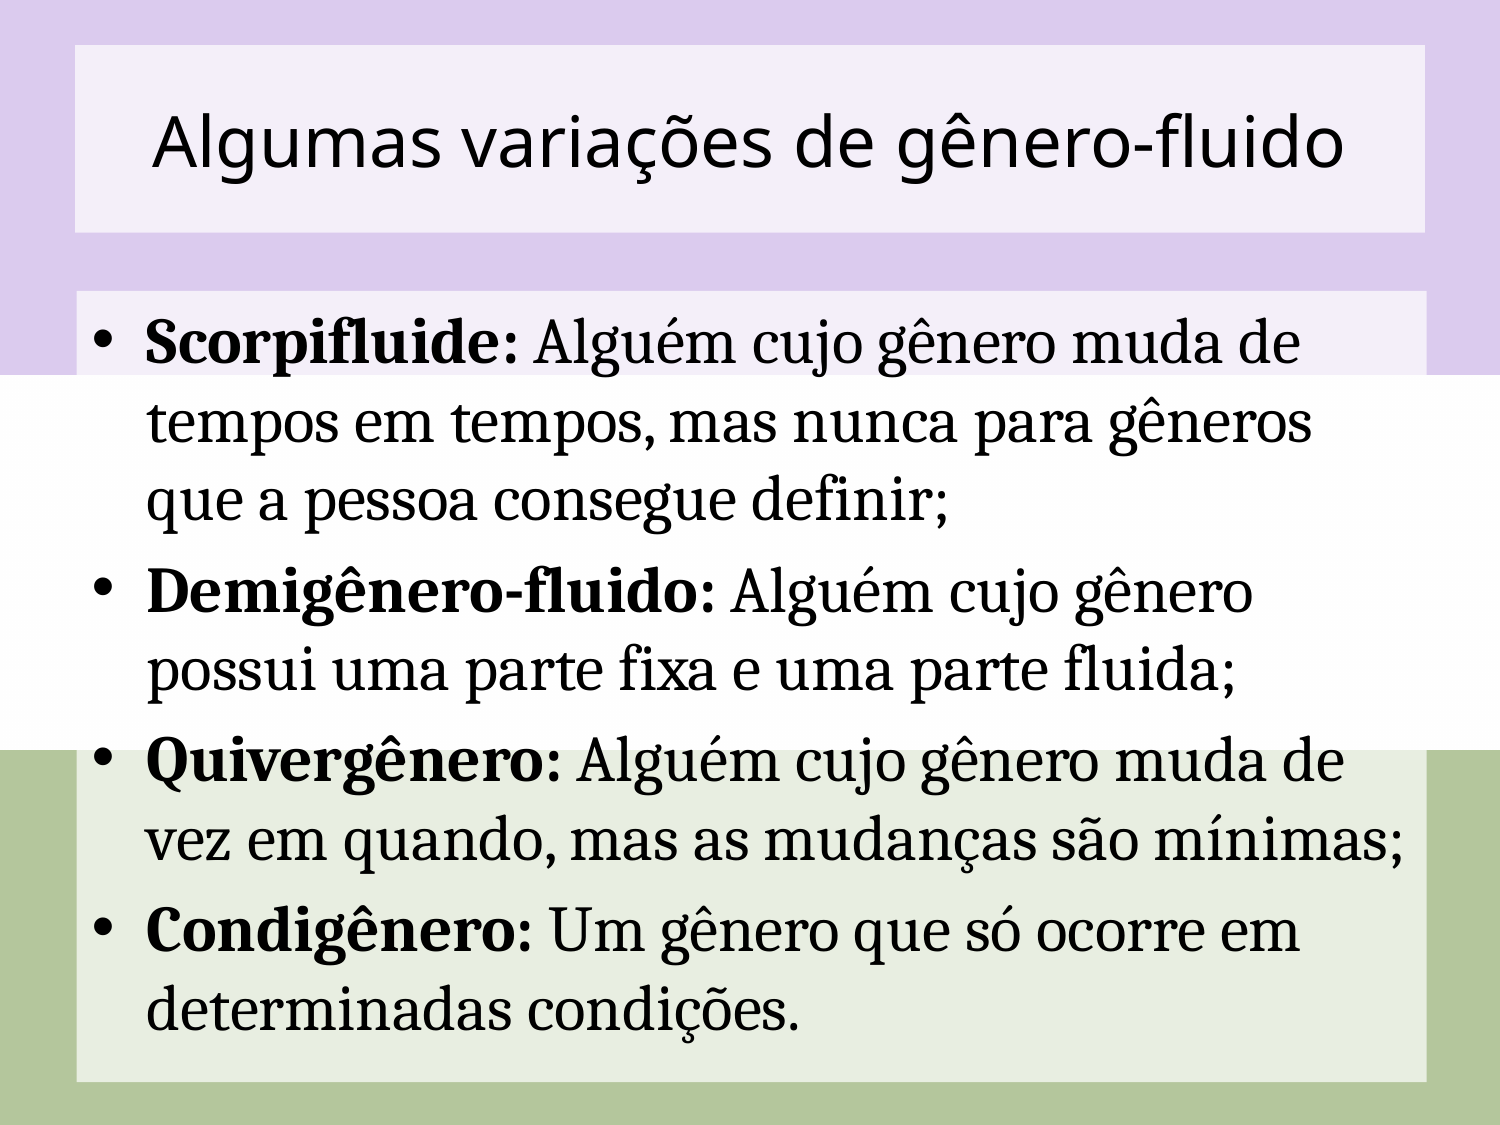

# Algumas variações de gênero-fluido
Scorpifluide: Alguém cujo gênero muda de tempos em tempos, mas nunca para gêneros que a pessoa consegue definir;
Demigênero-fluido: Alguém cujo gênero possui uma parte fixa e uma parte fluida;
Quivergênero: Alguém cujo gênero muda de vez em quando, mas as mudanças são mínimas;
Condigênero: Um gênero que só ocorre em determinadas condições.